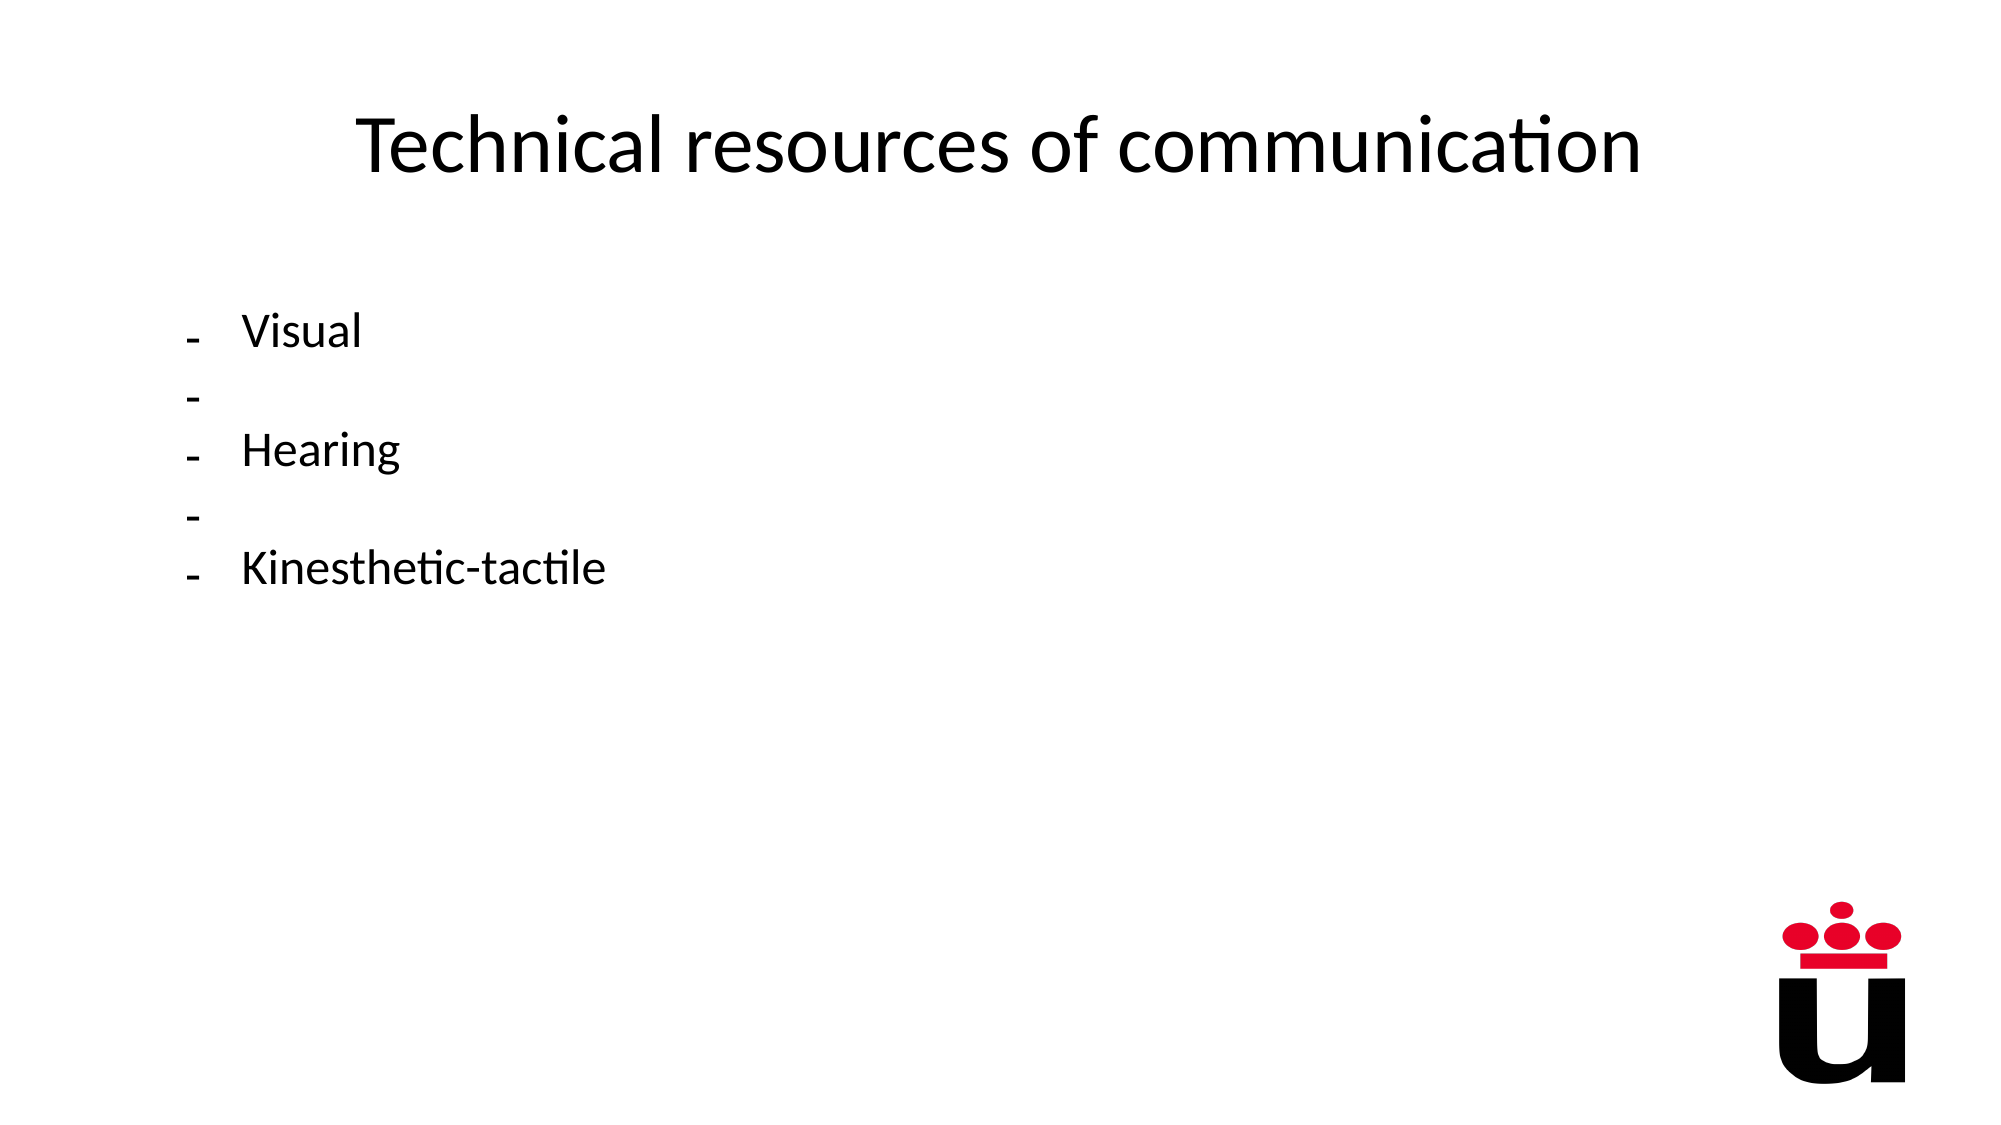

# Technical resources of communication
Visual
Hearing
Kinesthetic-tactile